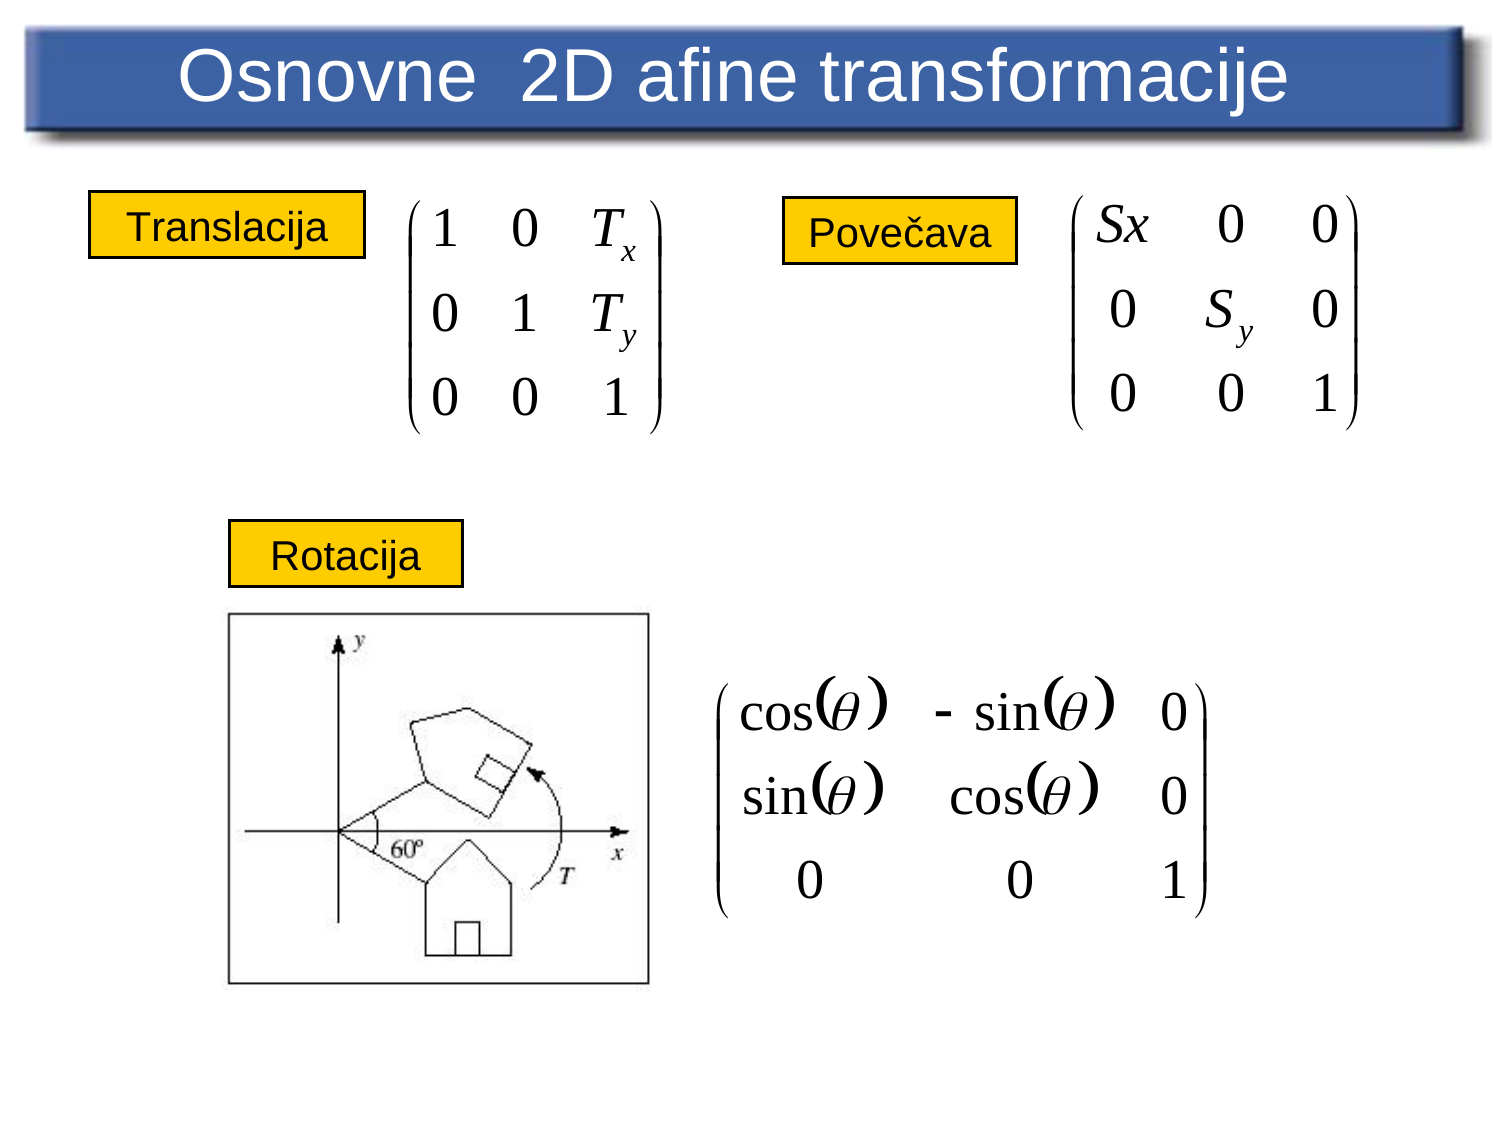

Osnovne 2D afine transformacije
Translacija
Povečava
Rotacija